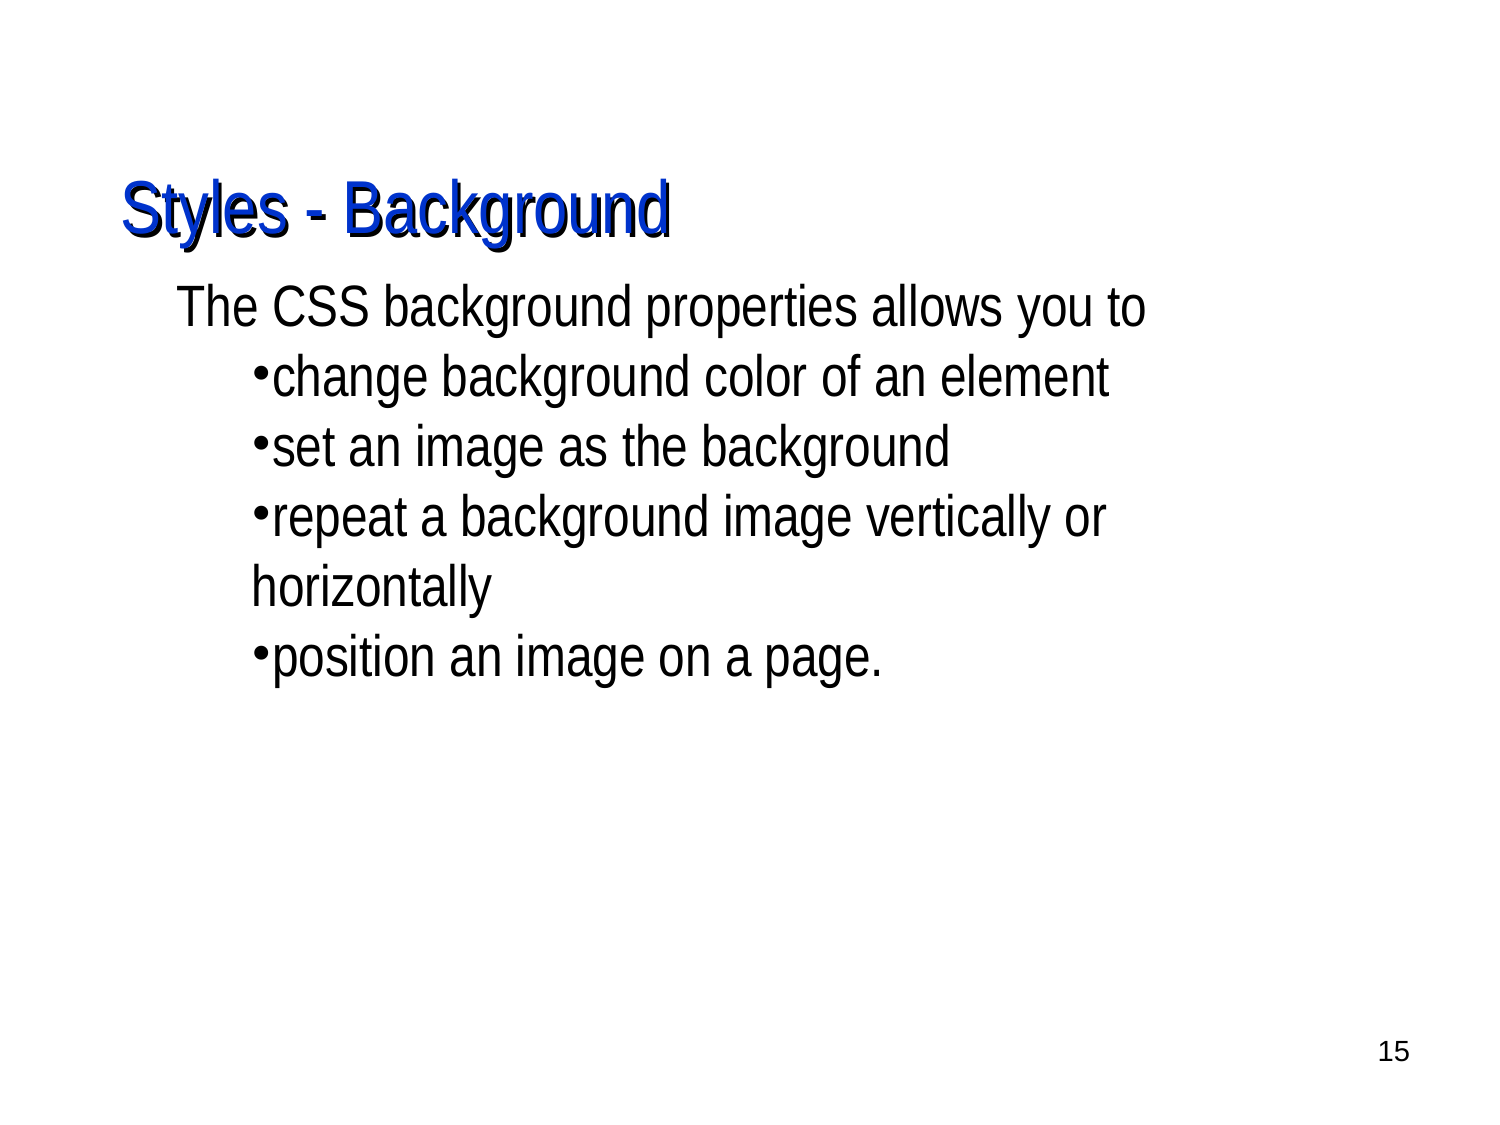

Styles - Background
The CSS background properties allows you to
change background color of an element
set an image as the background
repeat a background image vertically or horizontally
position an image on a page.
15